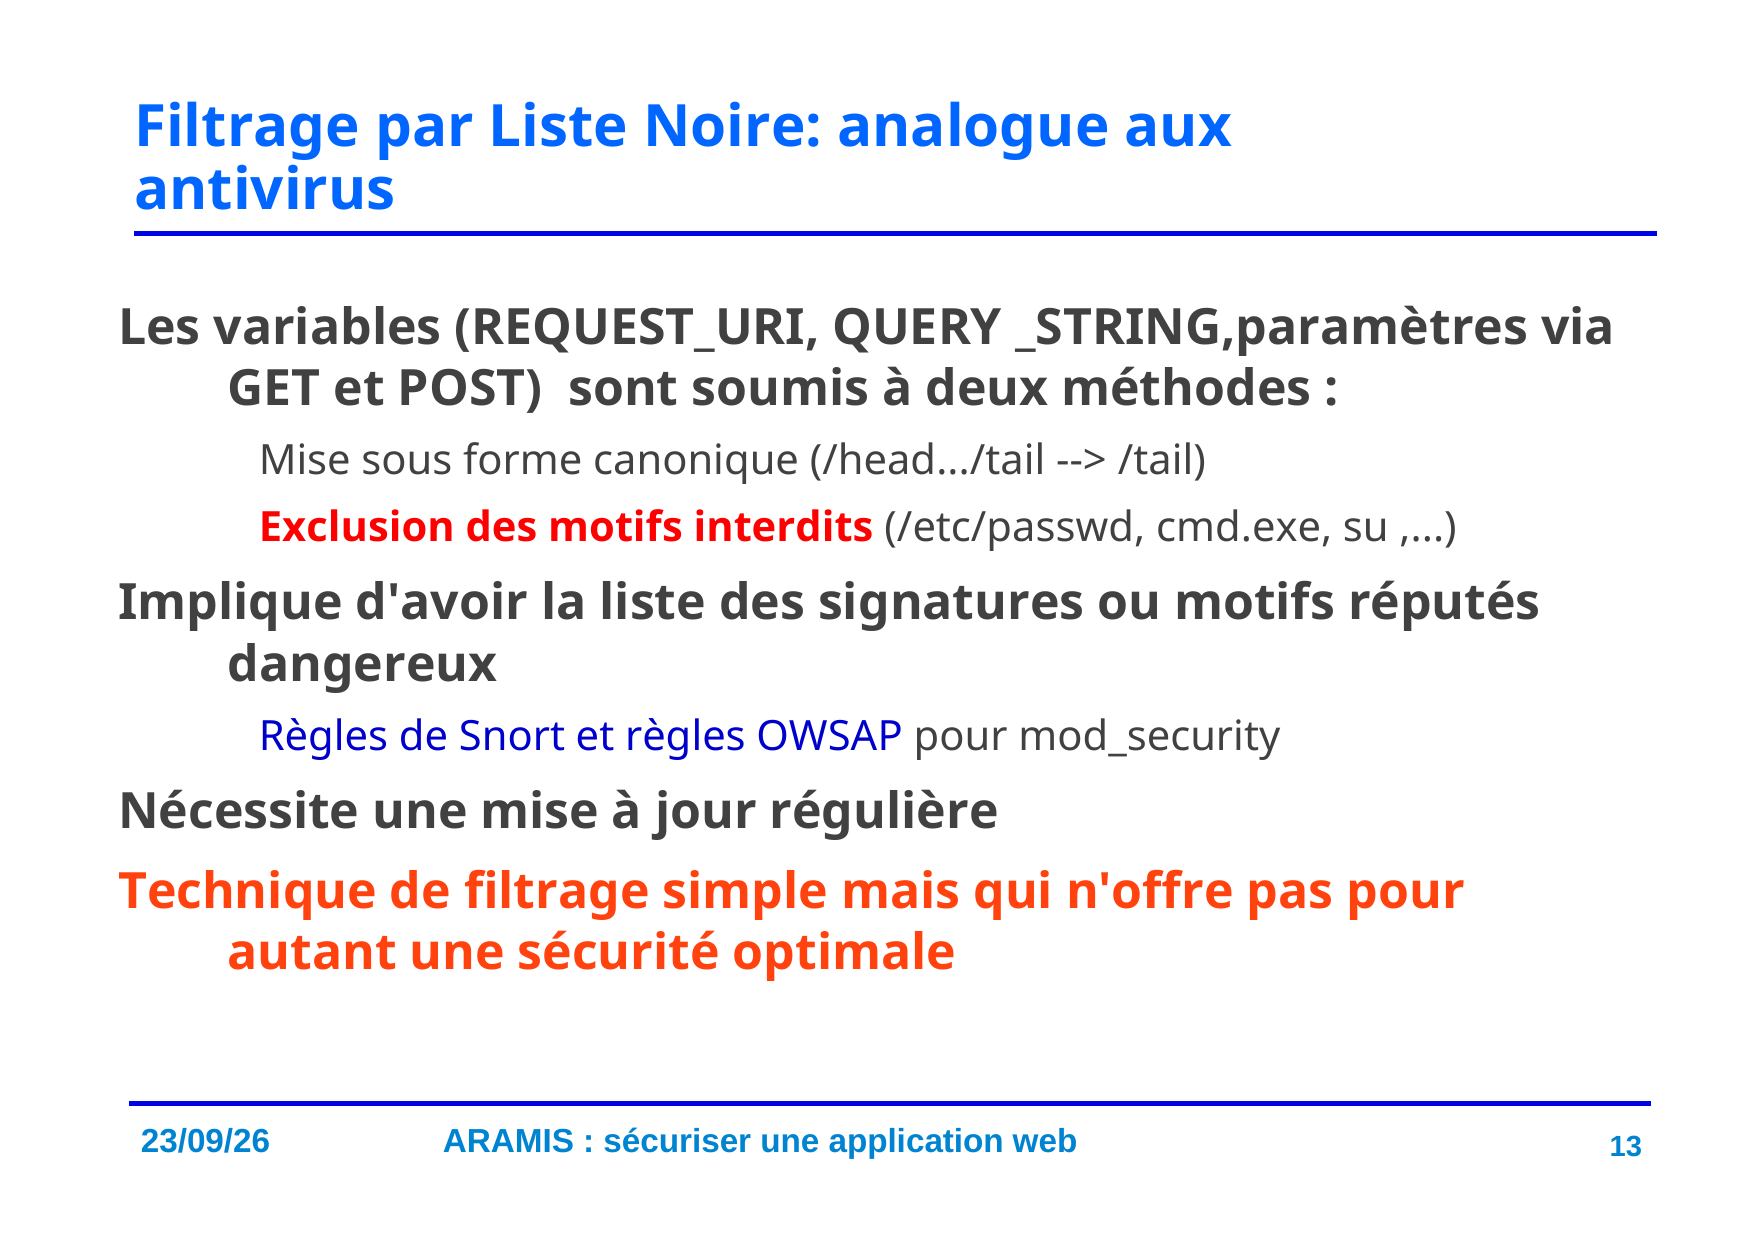

# Filtrage par Liste Noire: analogue aux antivirus
Les variables (REQUEST_URI, QUERY _STRING,paramètres via GET et POST) sont soumis à deux méthodes :
Mise sous forme canonique (/head.../tail --> /tail)
Exclusion des motifs interdits (/etc/passwd, cmd.exe, su ,...)
Implique d'avoir la liste des signatures ou motifs réputés dangereux
Règles de Snort et règles OWSAP pour mod_security
Nécessite une mise à jour régulière
Technique de filtrage simple mais qui n'offre pas pour autant une sécurité optimale
ARAMIS : sécuriser une application web
13